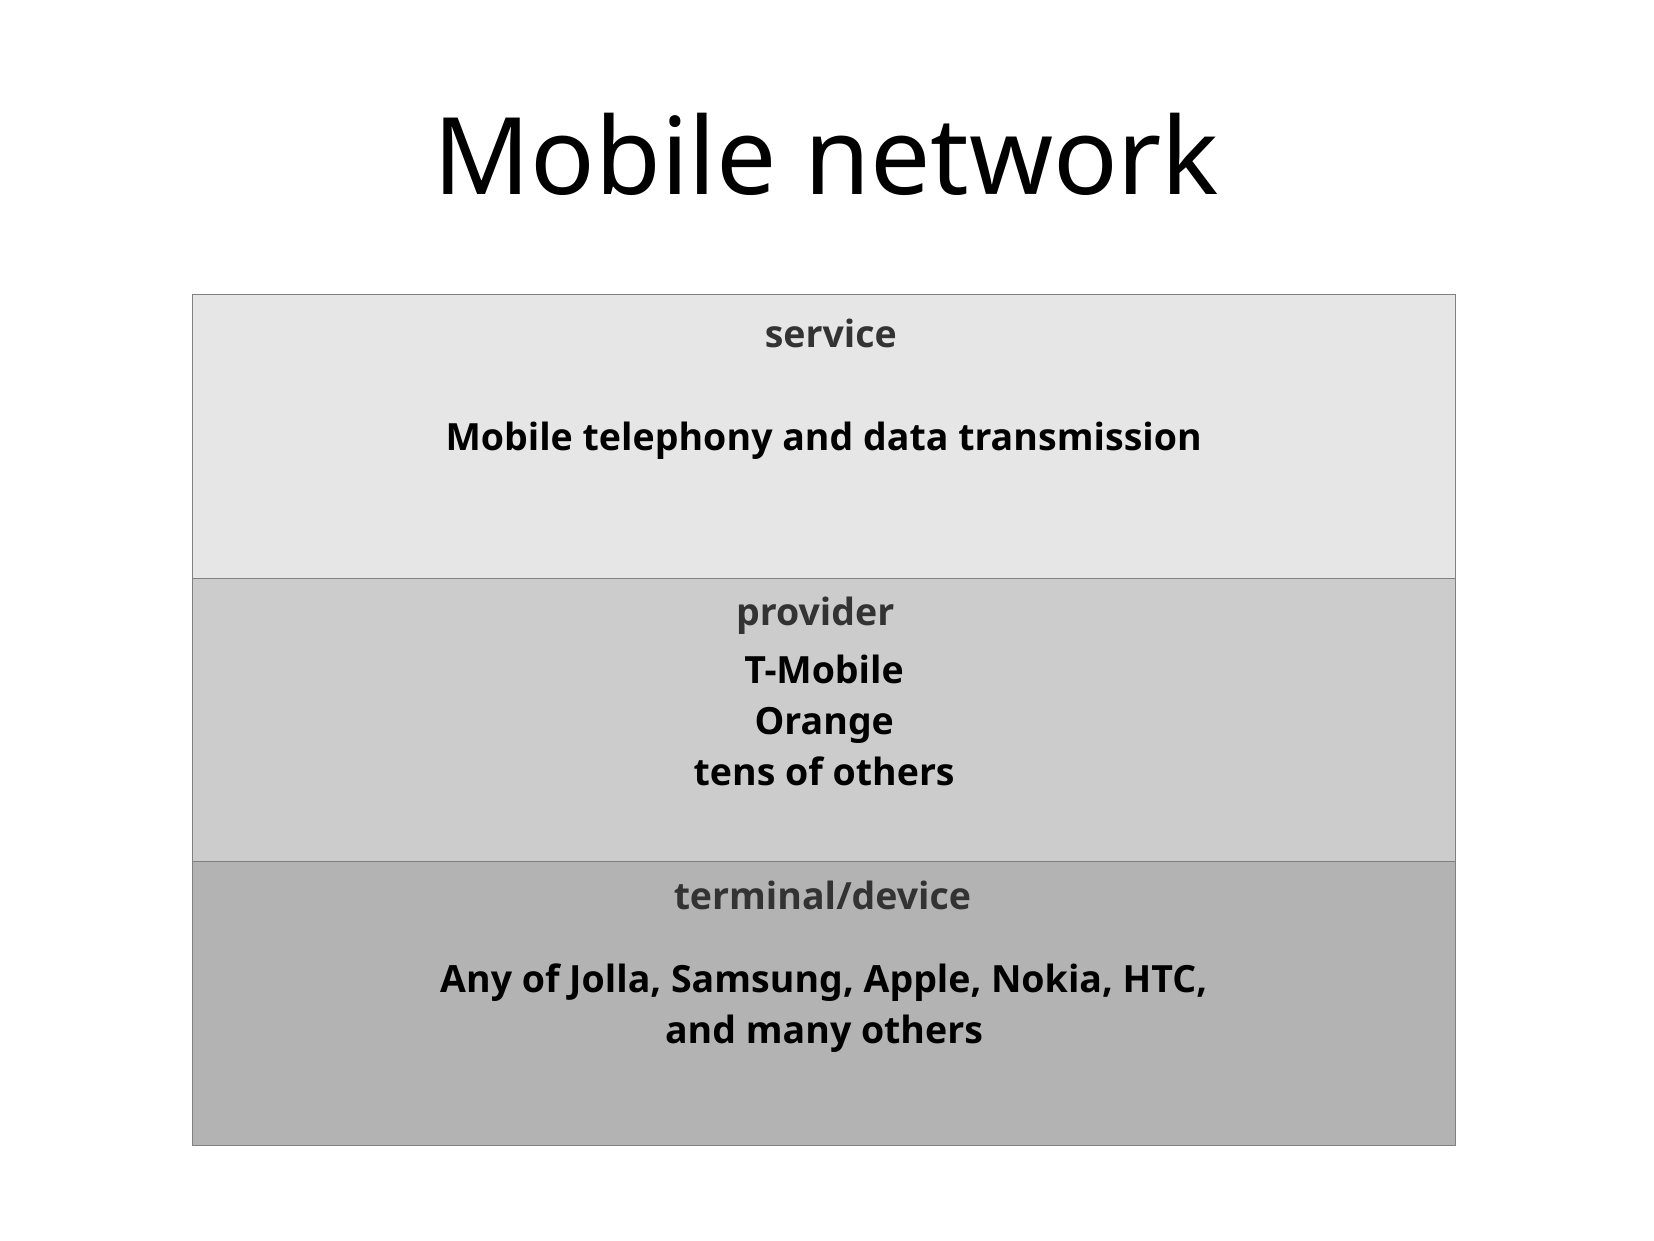

# Mobile network
Mobile telephony and data transmission
service
T-Mobile
Orange
tens of others
provider
Any of Jolla, Samsung, Apple, Nokia, HTC,
and many others
terminal/device